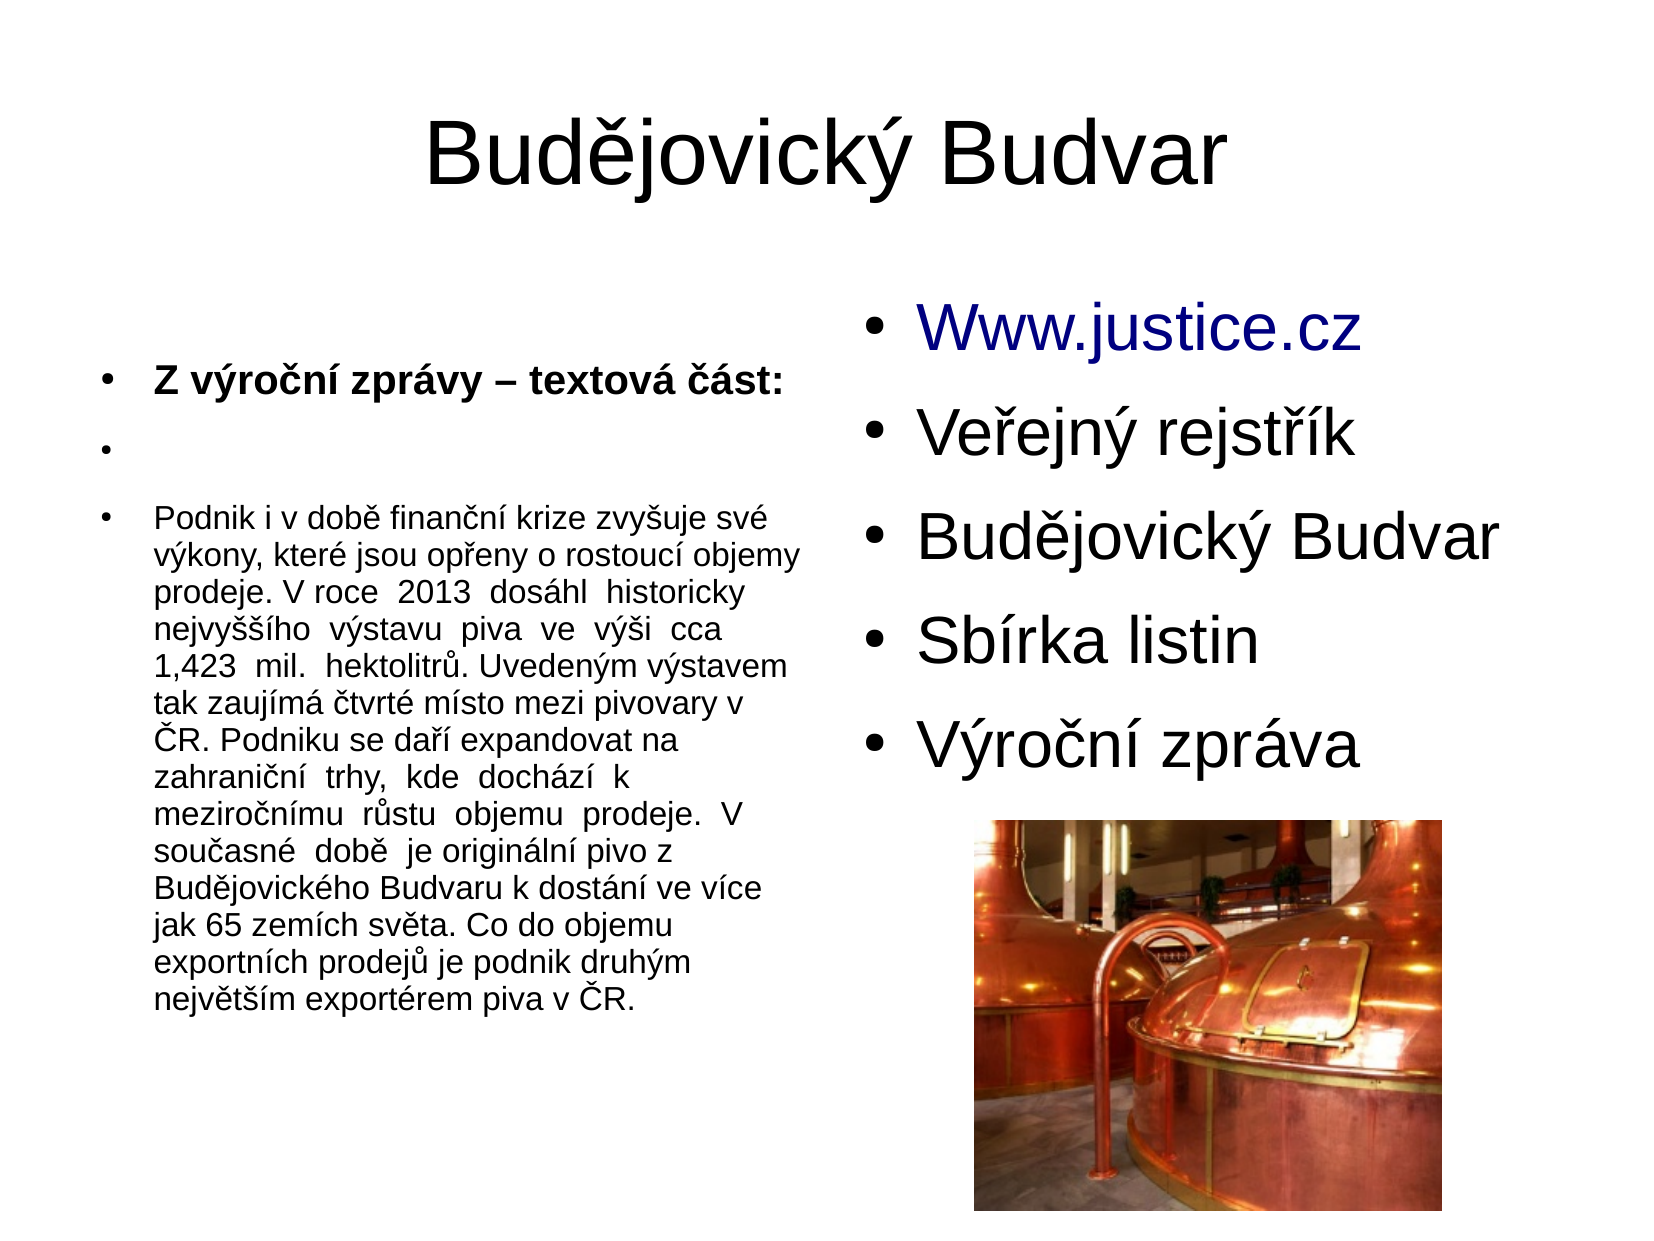

# Budějovický Budvar
Z výroční zprávy – textová část:
Podnik i v době finanční krize zvyšuje své výkony, které jsou opřeny o rostoucí objemy prodeje. V roce 2013 dosáhl historicky nejvyššího výstavu piva ve výši cca 1,423 mil. hektolitrů. Uvedeným výstavem tak zaujímá čtvrté místo mezi pivovary v ČR. Podniku se daří expandovat na zahraniční trhy, kde dochází k meziročnímu růstu objemu prodeje. V současné době je originální pivo z Budějovického Budvaru k dostání ve více jak 65 zemích světa. Co do objemu exportních prodejů je podnik druhým největším exportérem piva v ČR.
Www.justice.cz
Veřejný rejstřík
Budějovický Budvar
Sbírka listin
Výroční zpráva